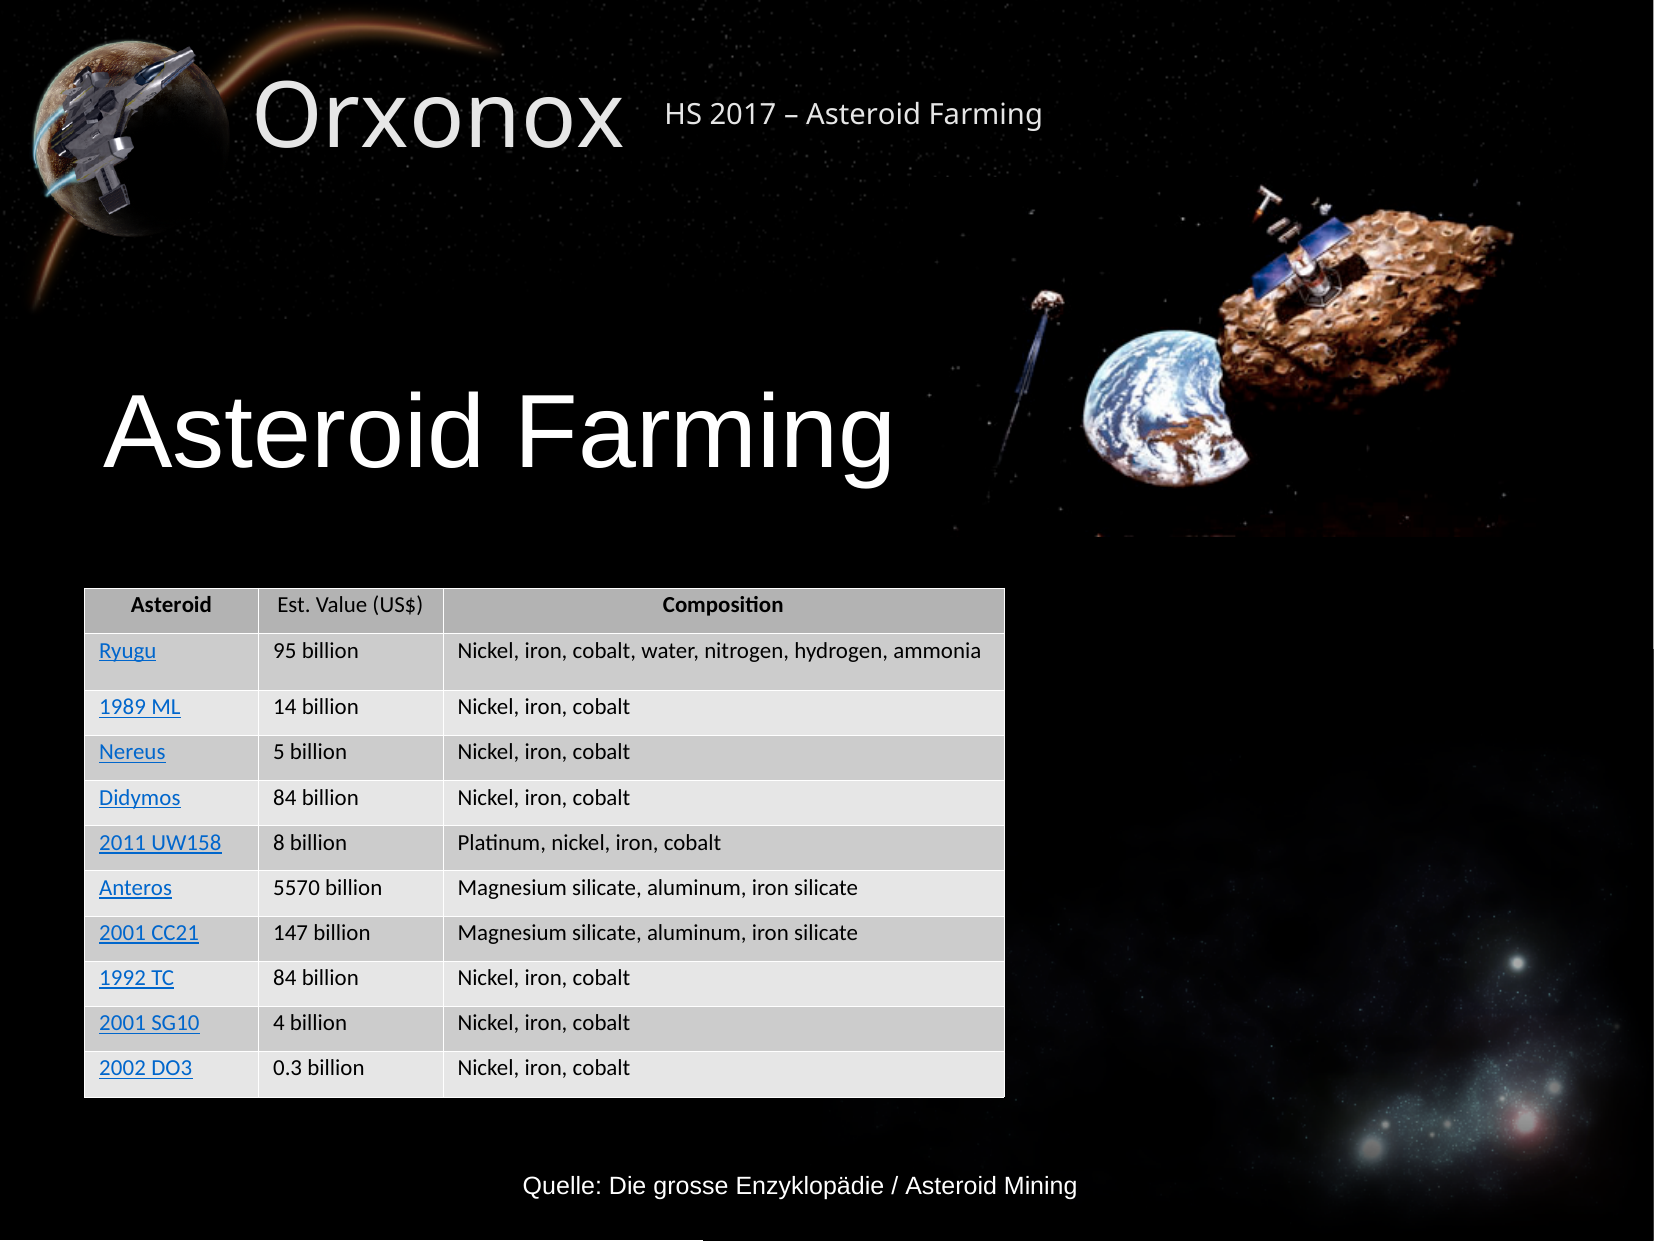

Asteroid Farming
| Asteroid | Est. Value (US$) | Composition |
| --- | --- | --- |
| Ryugu | 95 billion | Nickel, iron, cobalt, water, nitrogen, hydrogen, ammonia |
| 1989 ML | 14 billion | Nickel, iron, cobalt |
| Nereus | 5 billion | Nickel, iron, cobalt |
| Didymos | 84 billion | Nickel, iron, cobalt |
| 2011 UW158 | 8 billion | Platinum, nickel, iron, cobalt |
| Anteros | 5570 billion | Magnesium silicate, aluminum, iron silicate |
| 2001 CC21 | 147 billion | Magnesium silicate, aluminum, iron silicate |
| 1992 TC | 84 billion | Nickel, iron, cobalt |
| 2001 SG10 | 4 billion | Nickel, iron, cobalt |
| 2002 DO3 | 0.3 billion | Nickel, iron, cobalt |
Quelle: Die grosse Enzyklopädie / Asteroid Mining